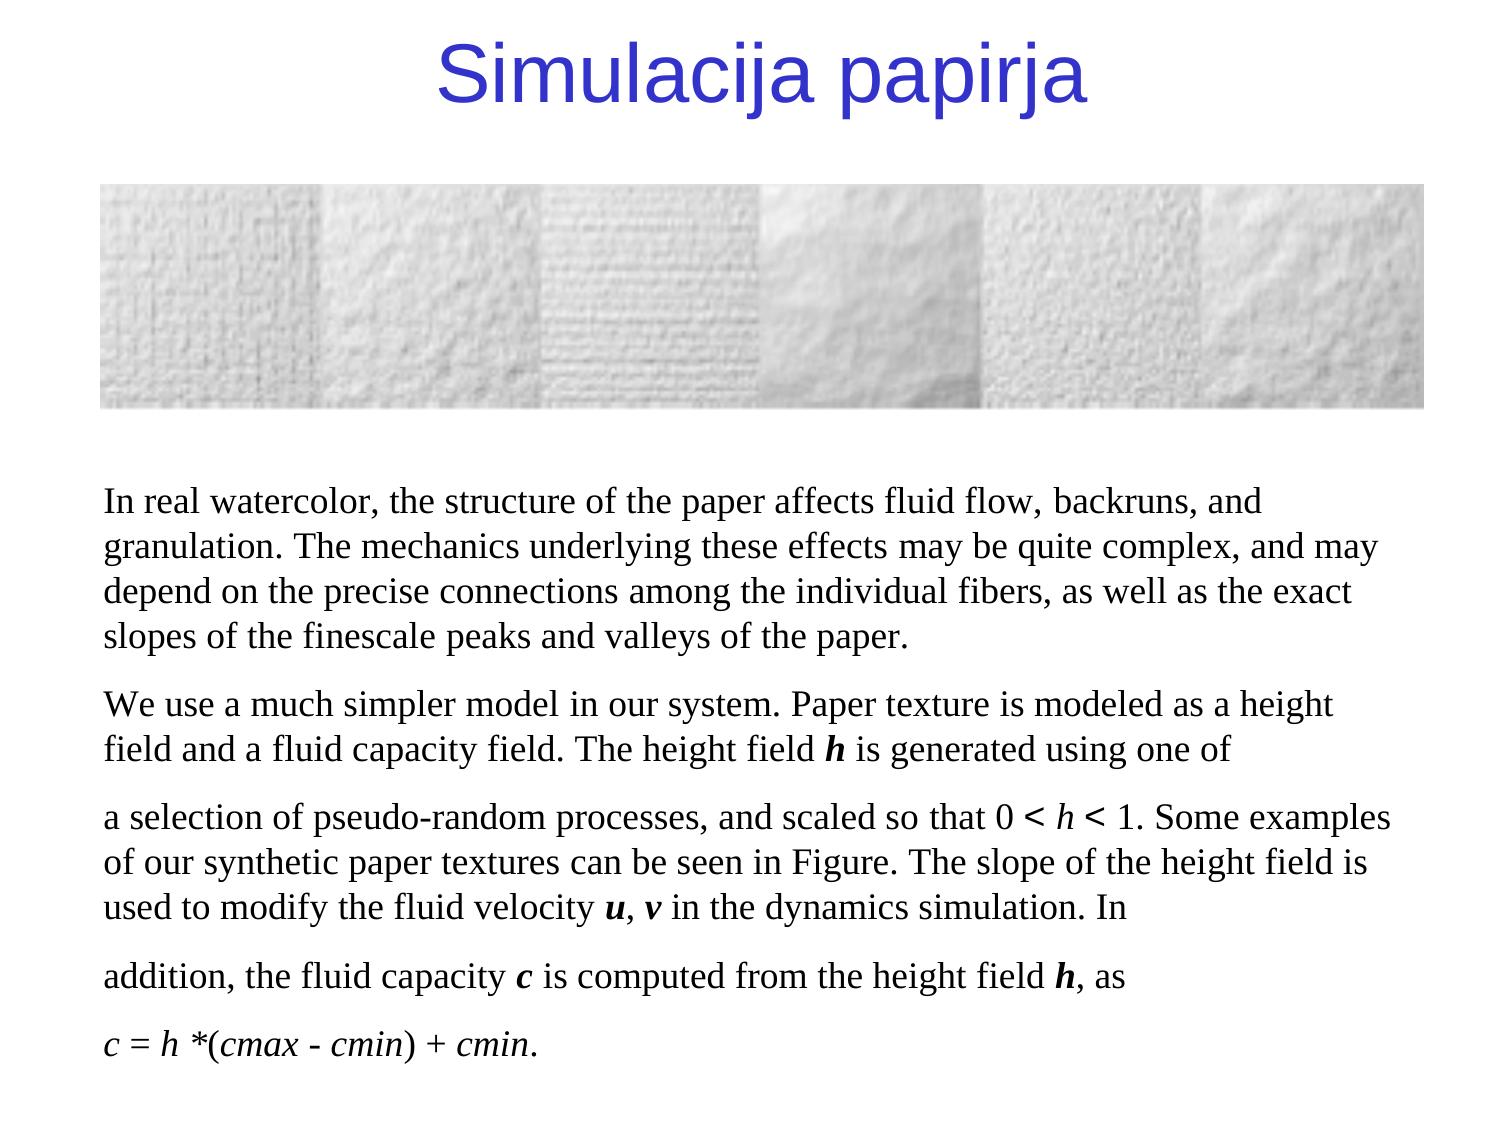

# Simulacija papirja
In real watercolor, the structure of the paper affects fluid flow, backruns, and granulation. The mechanics underlying these effects may be quite complex, and may depend on the precise connections among the individual fibers, as well as the exact slopes of the finescale peaks and valleys of the paper.
We use a much simpler model in our system. Paper texture is modeled as a height field and a fluid capacity field. The height field h is generated using one of
a selection of pseudo-random processes, and scaled so that 0 < h < 1. Some examples of our synthetic paper textures can be seen in Figure. The slope of the height field is used to modify the fluid velocity u, v in the dynamics simulation. In
addition, the fluid capacity c is computed from the height field h, as
c = h *(cmax - cmin) + cmin.